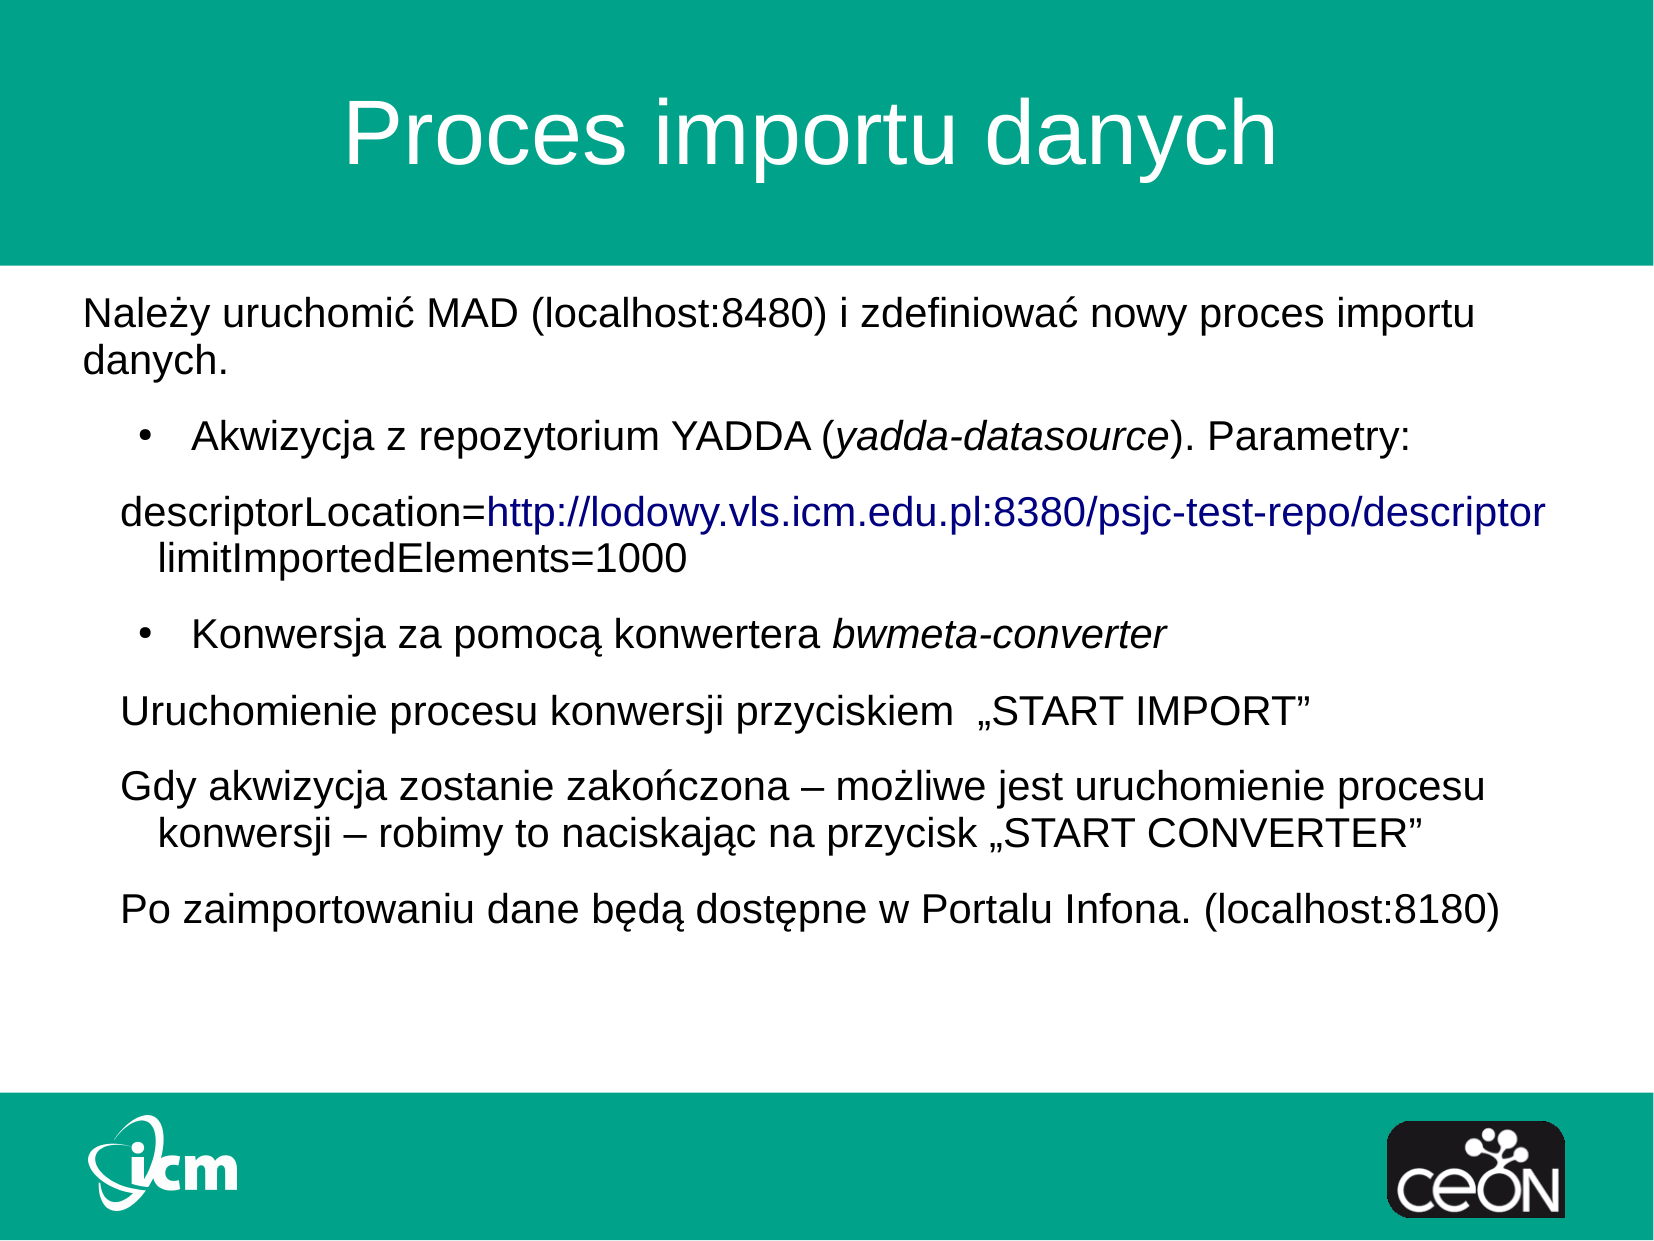

# Proces importu danych
Należy uruchomić MAD (localhost:8480) i zdefiniować nowy proces importu danych.
Akwizycja z repozytorium YADDA (yadda-datasource). Parametry:
descriptorLocation=http://lodowy.vls.icm.edu.pl:8380/psjc-test-repo/descriptorlimitImportedElements=1000
Konwersja za pomocą konwertera bwmeta-converter
Uruchomienie procesu konwersji przyciskiem „START IMPORT”
Gdy akwizycja zostanie zakończona – możliwe jest uruchomienie procesu konwersji – robimy to naciskając na przycisk „START CONVERTER”
Po zaimportowaniu dane będą dostępne w Portalu Infona. (localhost:8180)